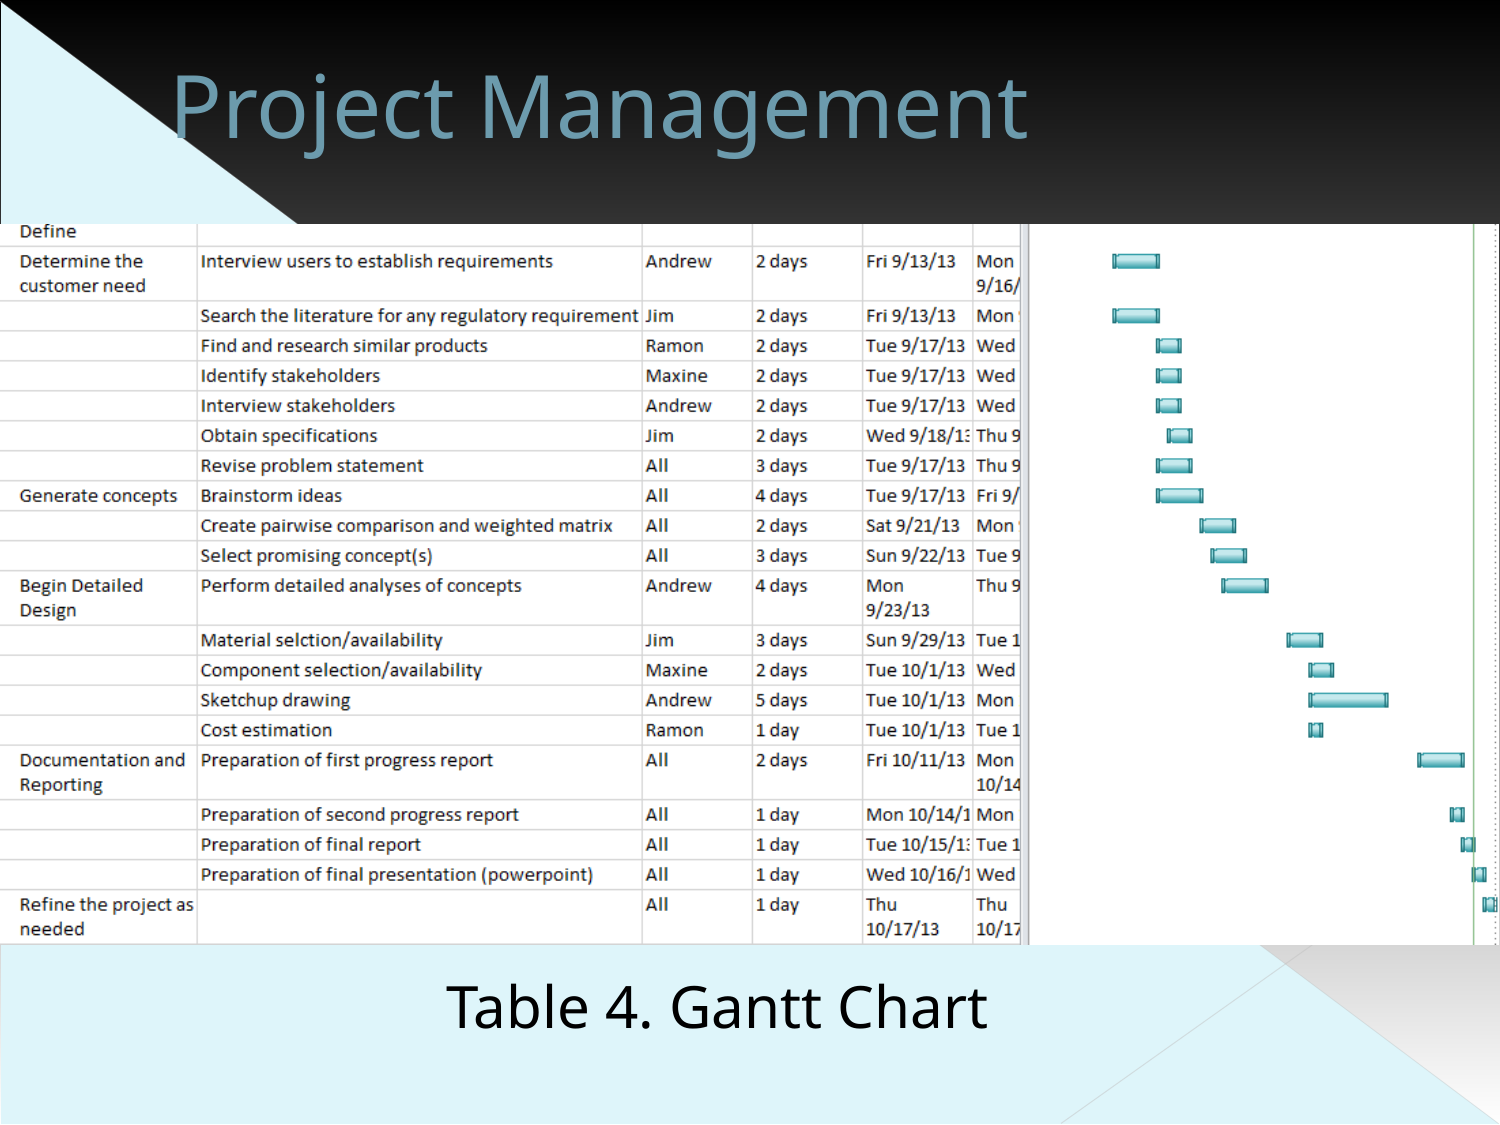

# Project Management
Table 4. Gantt Chart